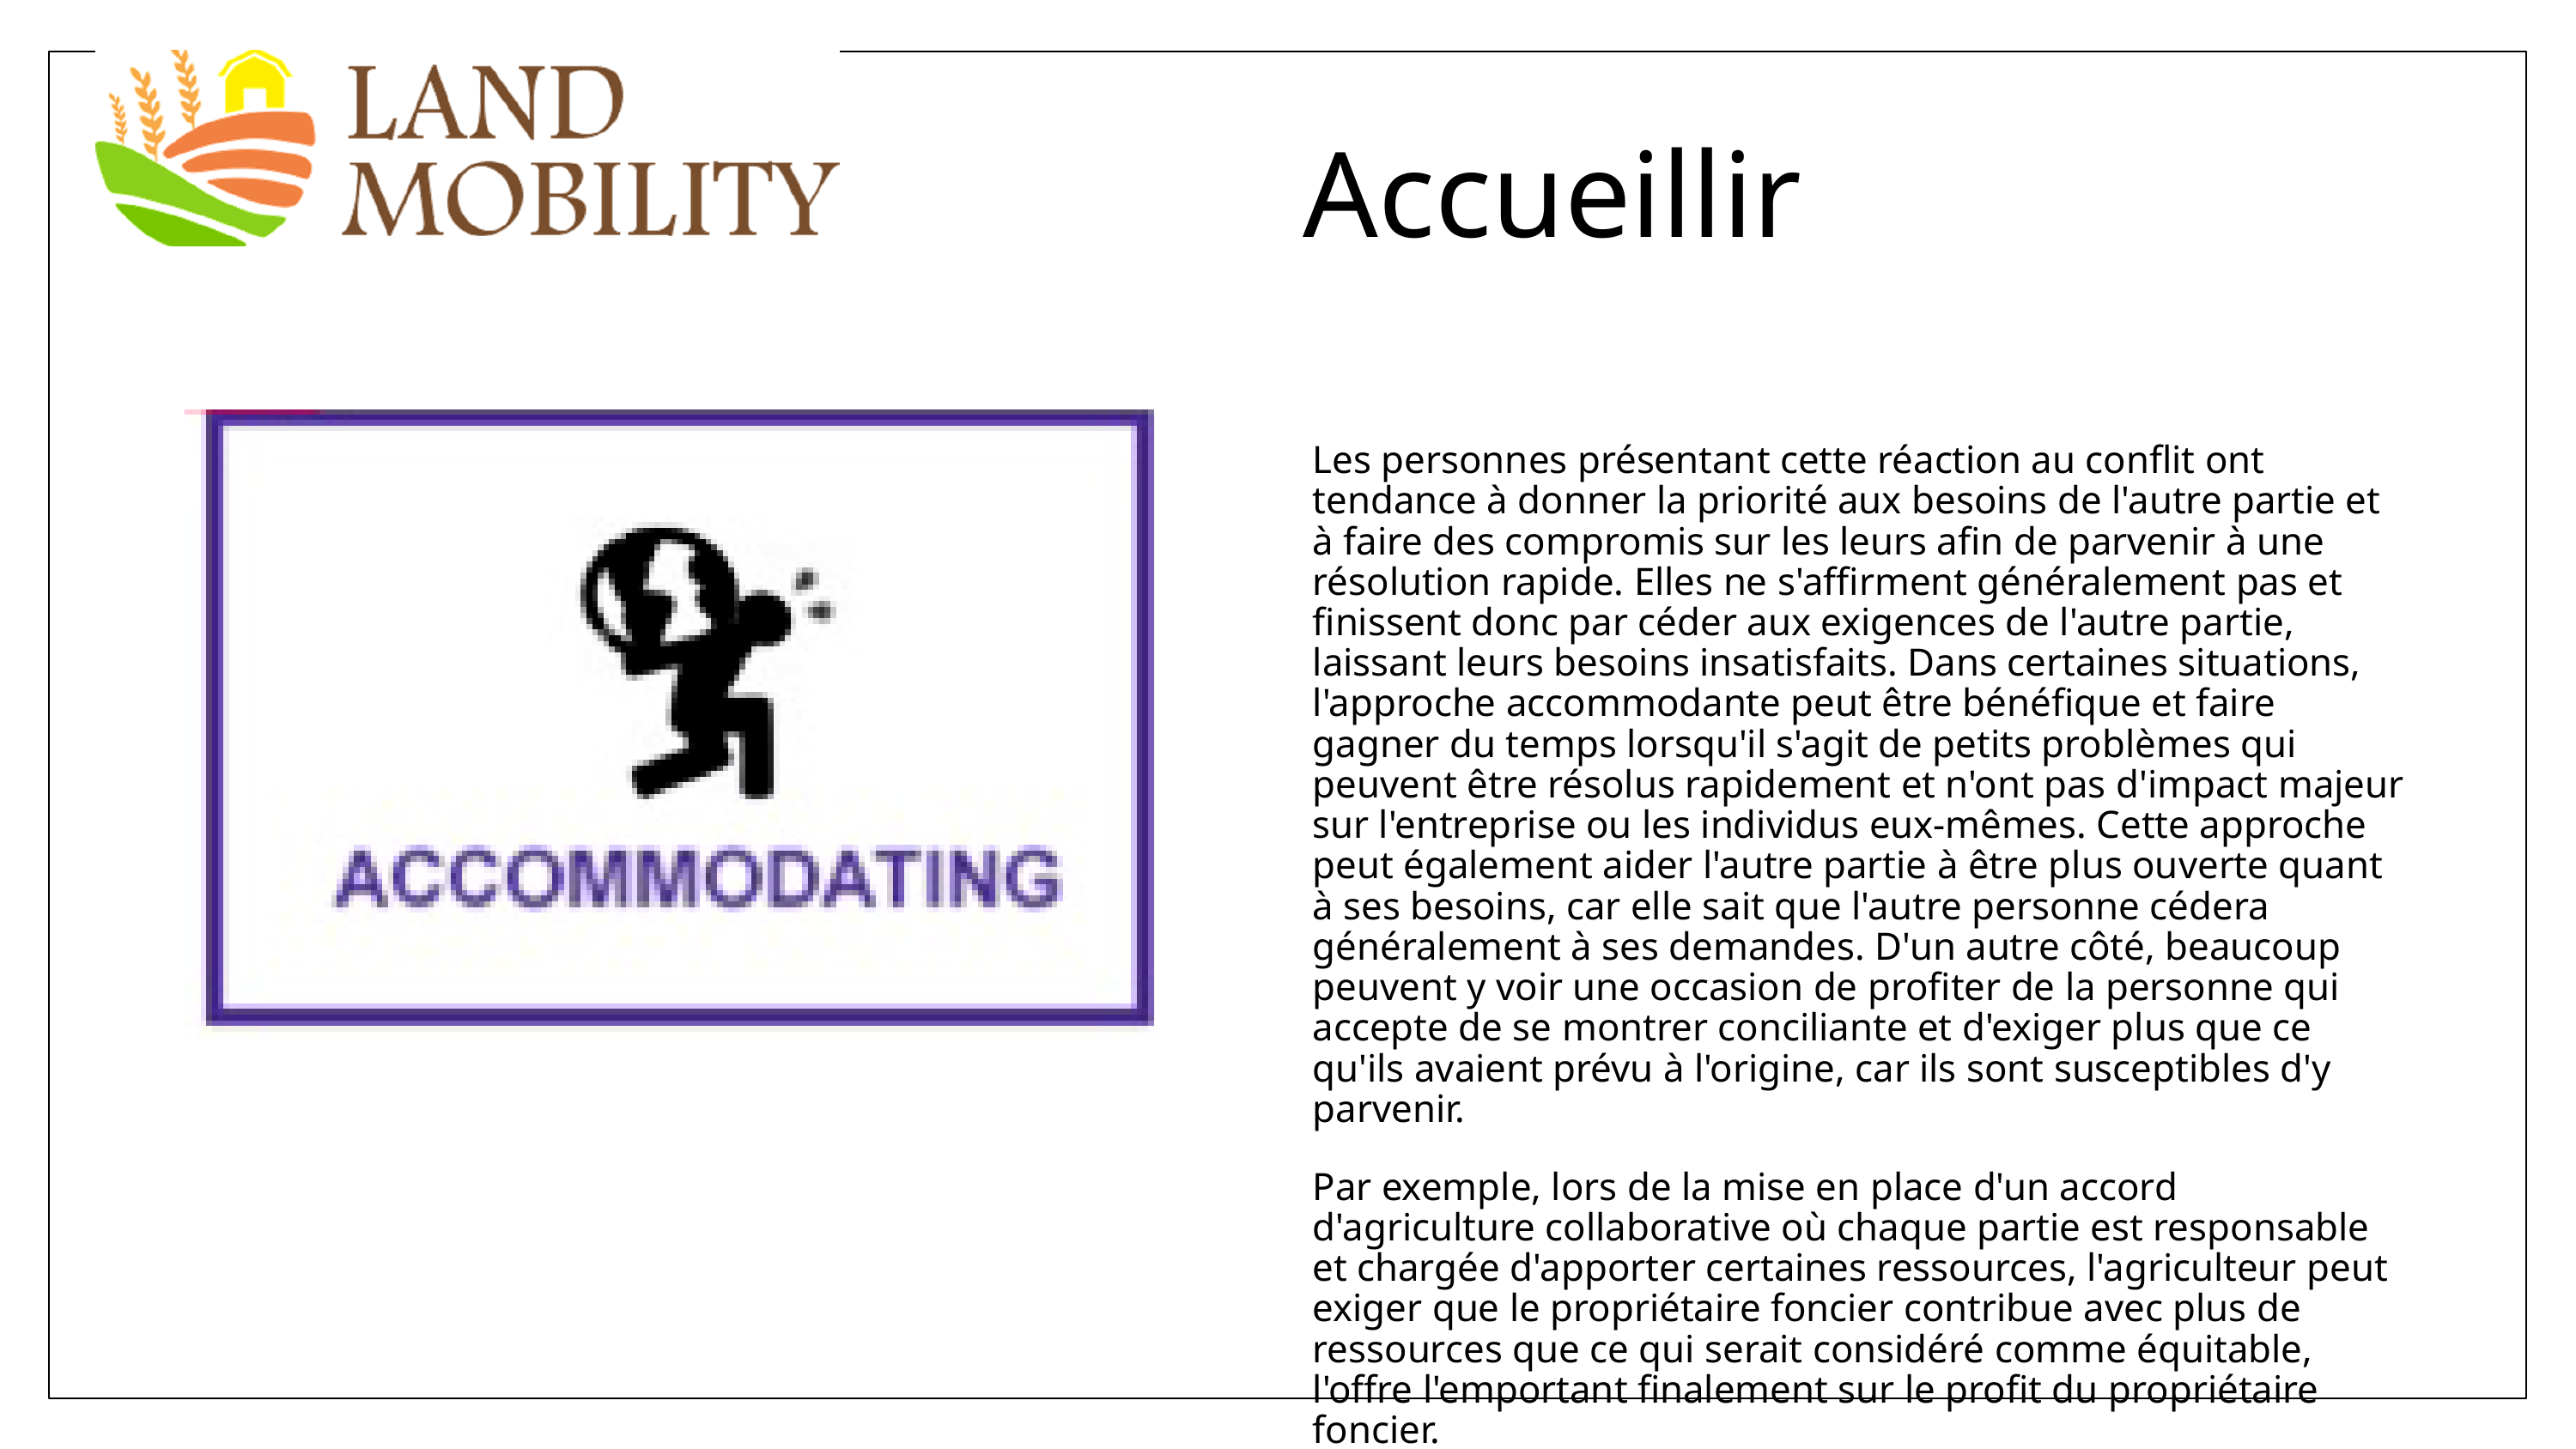

# Accueillir
Les personnes présentant cette réaction au conflit ont tendance à donner la priorité aux besoins de l'autre partie et à faire des compromis sur les leurs afin de parvenir à une résolution rapide. Elles ne s'affirment généralement pas et finissent donc par céder aux exigences de l'autre partie, laissant leurs besoins insatisfaits. Dans certaines situations, l'approche accommodante peut être bénéfique et faire gagner du temps lorsqu'il s'agit de petits problèmes qui peuvent être résolus rapidement et n'ont pas d'impact majeur sur l'entreprise ou les individus eux-mêmes. Cette approche peut également aider l'autre partie à être plus ouverte quant à ses besoins, car elle sait que l'autre personne cédera généralement à ses demandes. D'un autre côté, beaucoup peuvent y voir une occasion de profiter de la personne qui accepte de se montrer conciliante et d'exiger plus que ce qu'ils avaient prévu à l'origine, car ils sont susceptibles d'y parvenir.
Par exemple, lors de la mise en place d'un accord d'agriculture collaborative où chaque partie est responsable et chargée d'apporter certaines ressources, l'agriculteur peut exiger que le propriétaire foncier contribue avec plus de ressources que ce qui serait considéré comme équitable, l'offre l'emportant finalement sur le profit du propriétaire foncier.